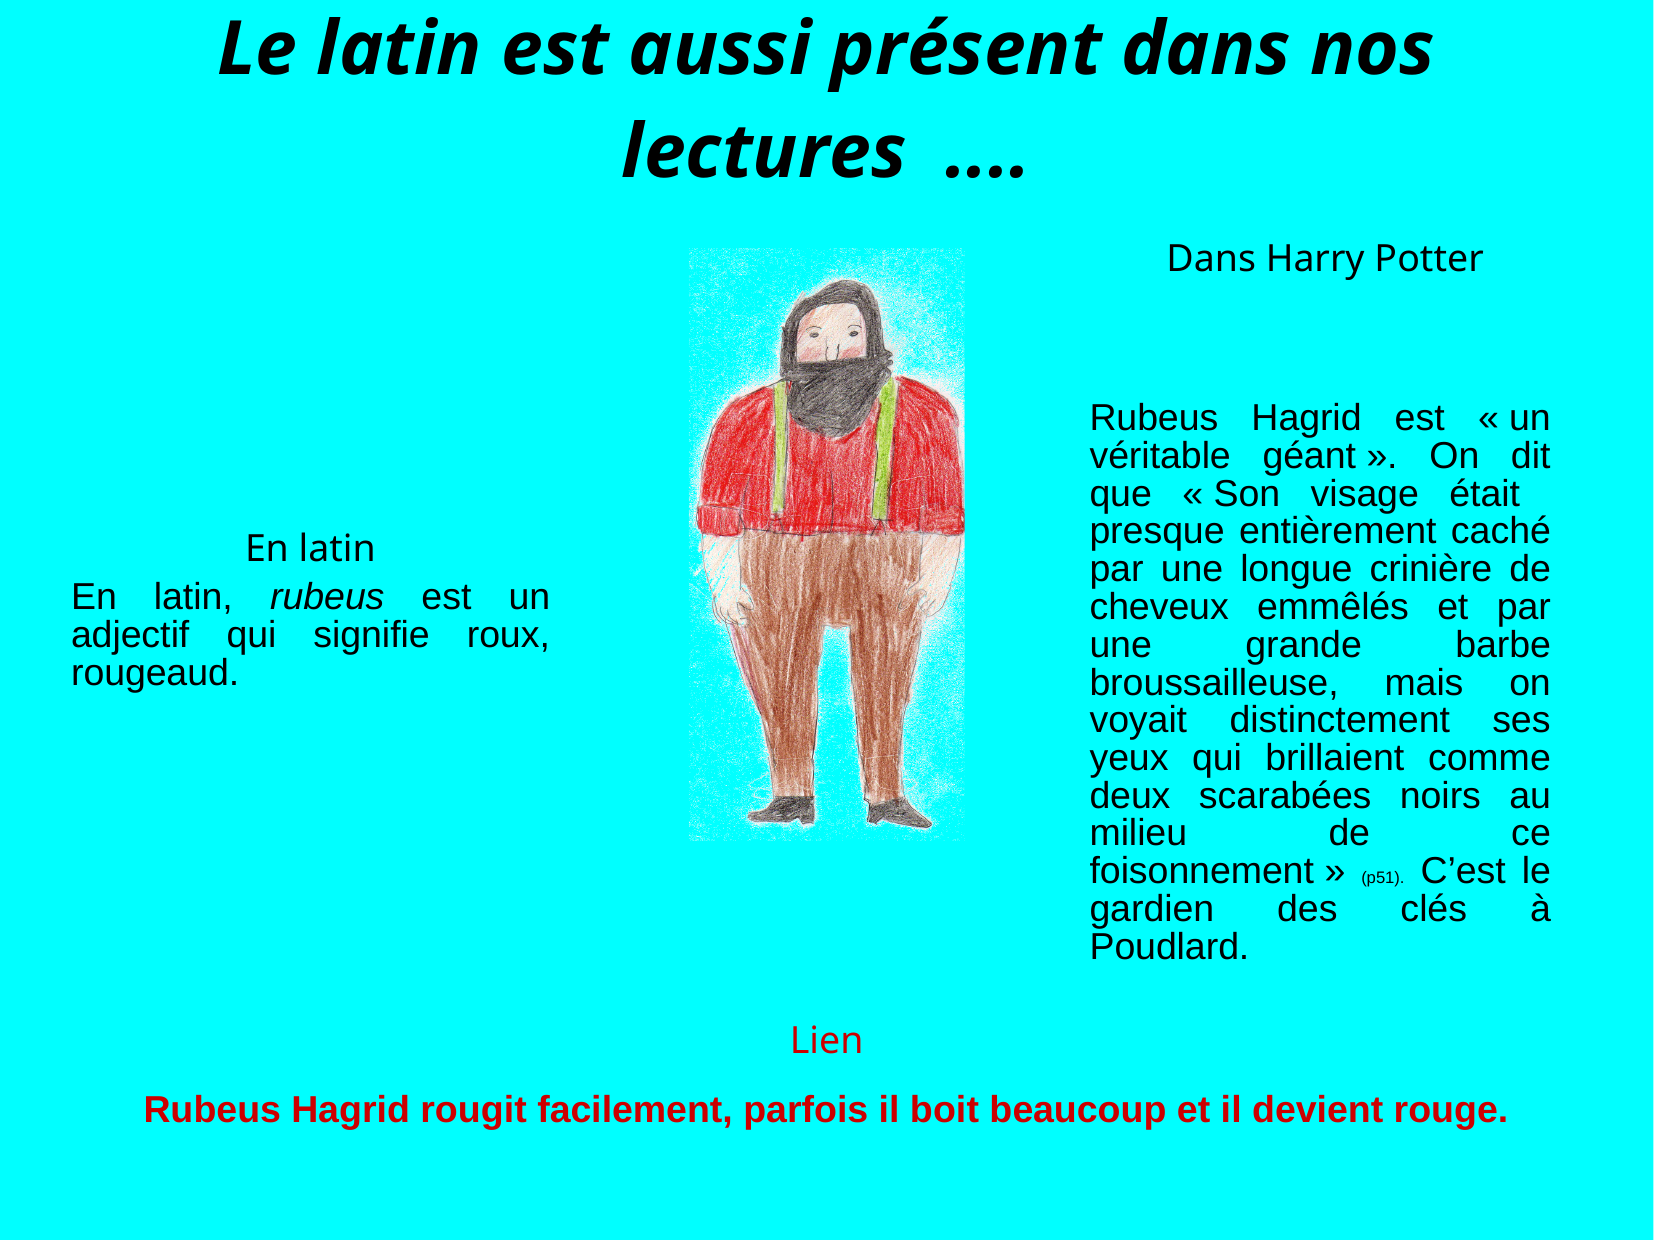

# Le latin est aussi présent dans nos lectures ....
 Dans Harry Potter
	Rubeus Hagrid est « un véritable géant ». On dit que « Son visage était presque entièrement caché par une longue crinière de cheveux emmêlés et par une grande barbe broussailleuse, mais on voyait distinctement ses yeux qui brillaient comme deux scarabées noirs au milieu de ce foisonnement » (p51). C’est le gardien des clés à Poudlard.
	En latin
	En latin, rubeus est un adjectif qui signifie roux, rougeaud.
Lien
Rubeus Hagrid rougit facilement, parfois il boit beaucoup et il devient rouge.